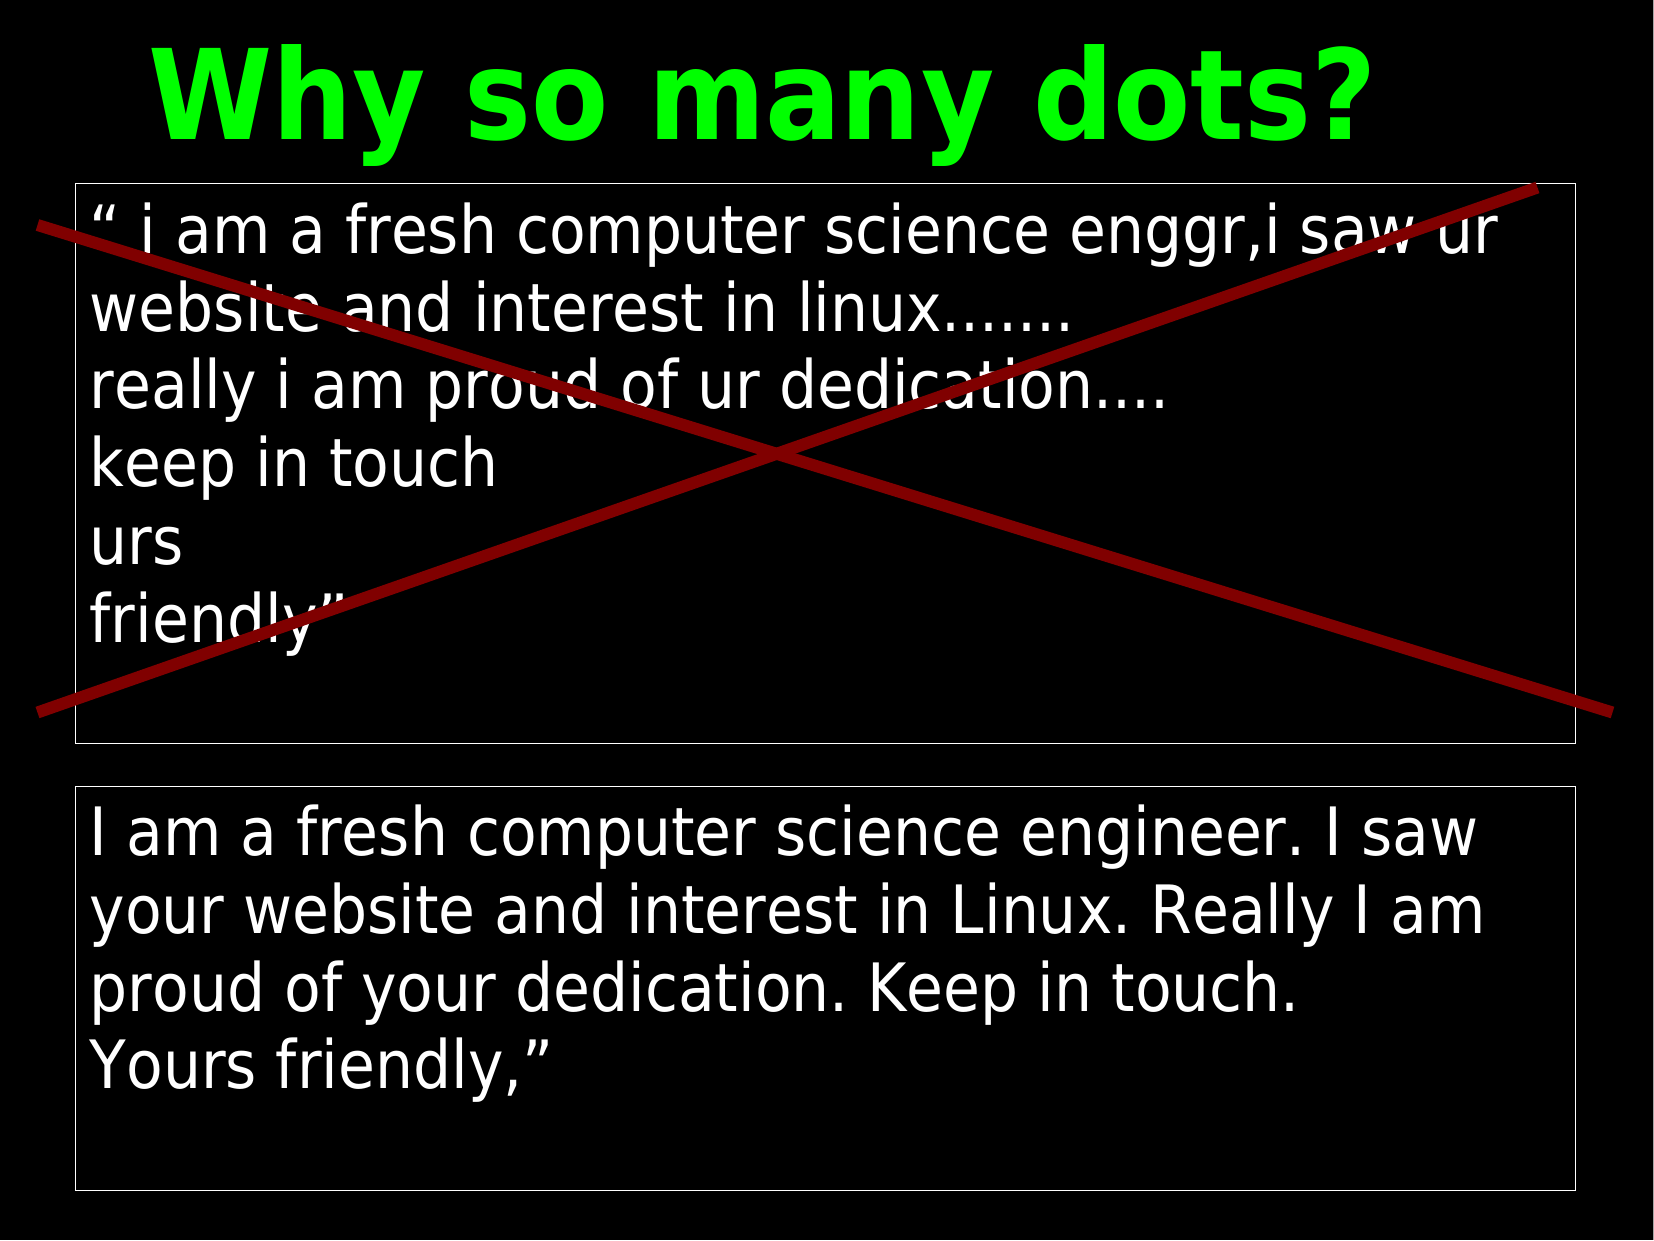

Why so many dots?
“ i am a fresh computer science enggr,i saw ur website and interest in linux.......
really i am proud of ur dedication....
keep in touch
urs
friendly”
I am a fresh computer science engineer. I saw your website and interest in Linux. Really I am proud of your dedication. Keep in touch.
Yours friendly,”